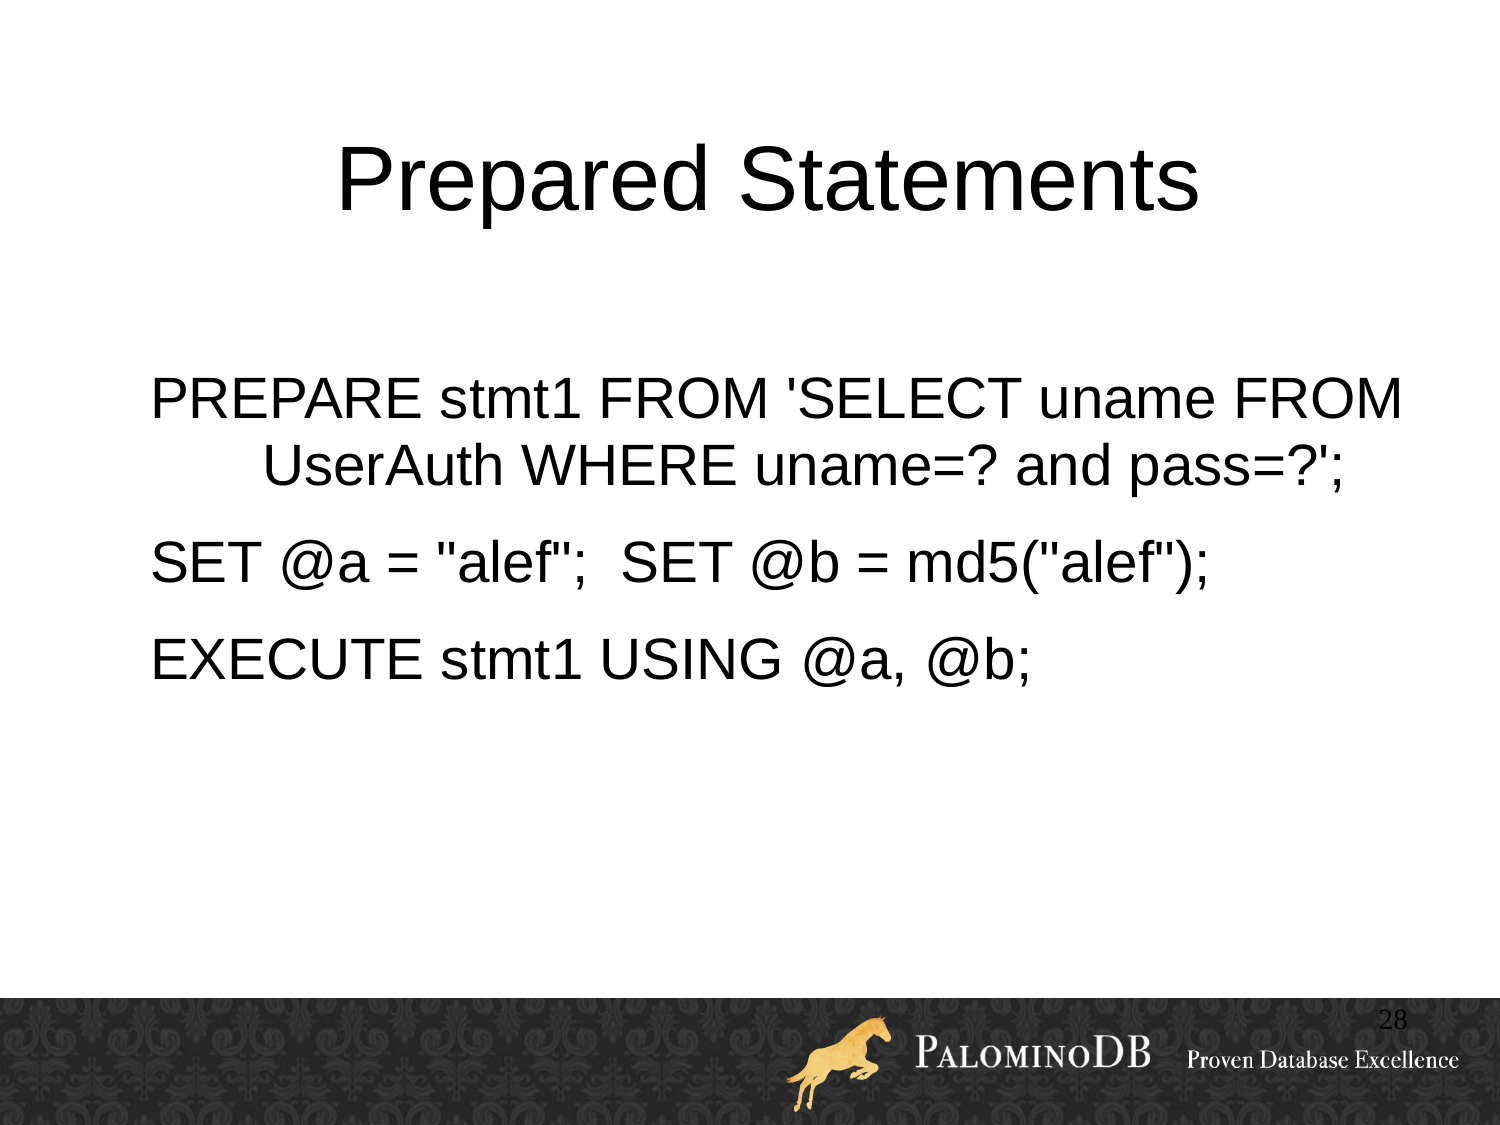

# Prepared Statements
PREPARE stmt1 FROM 'SELECT uname FROM UserAuth WHERE uname=? and pass=?';
SET @a = "alef"; SET @b = md5("alef");
EXECUTE stmt1 USING @a, @b;